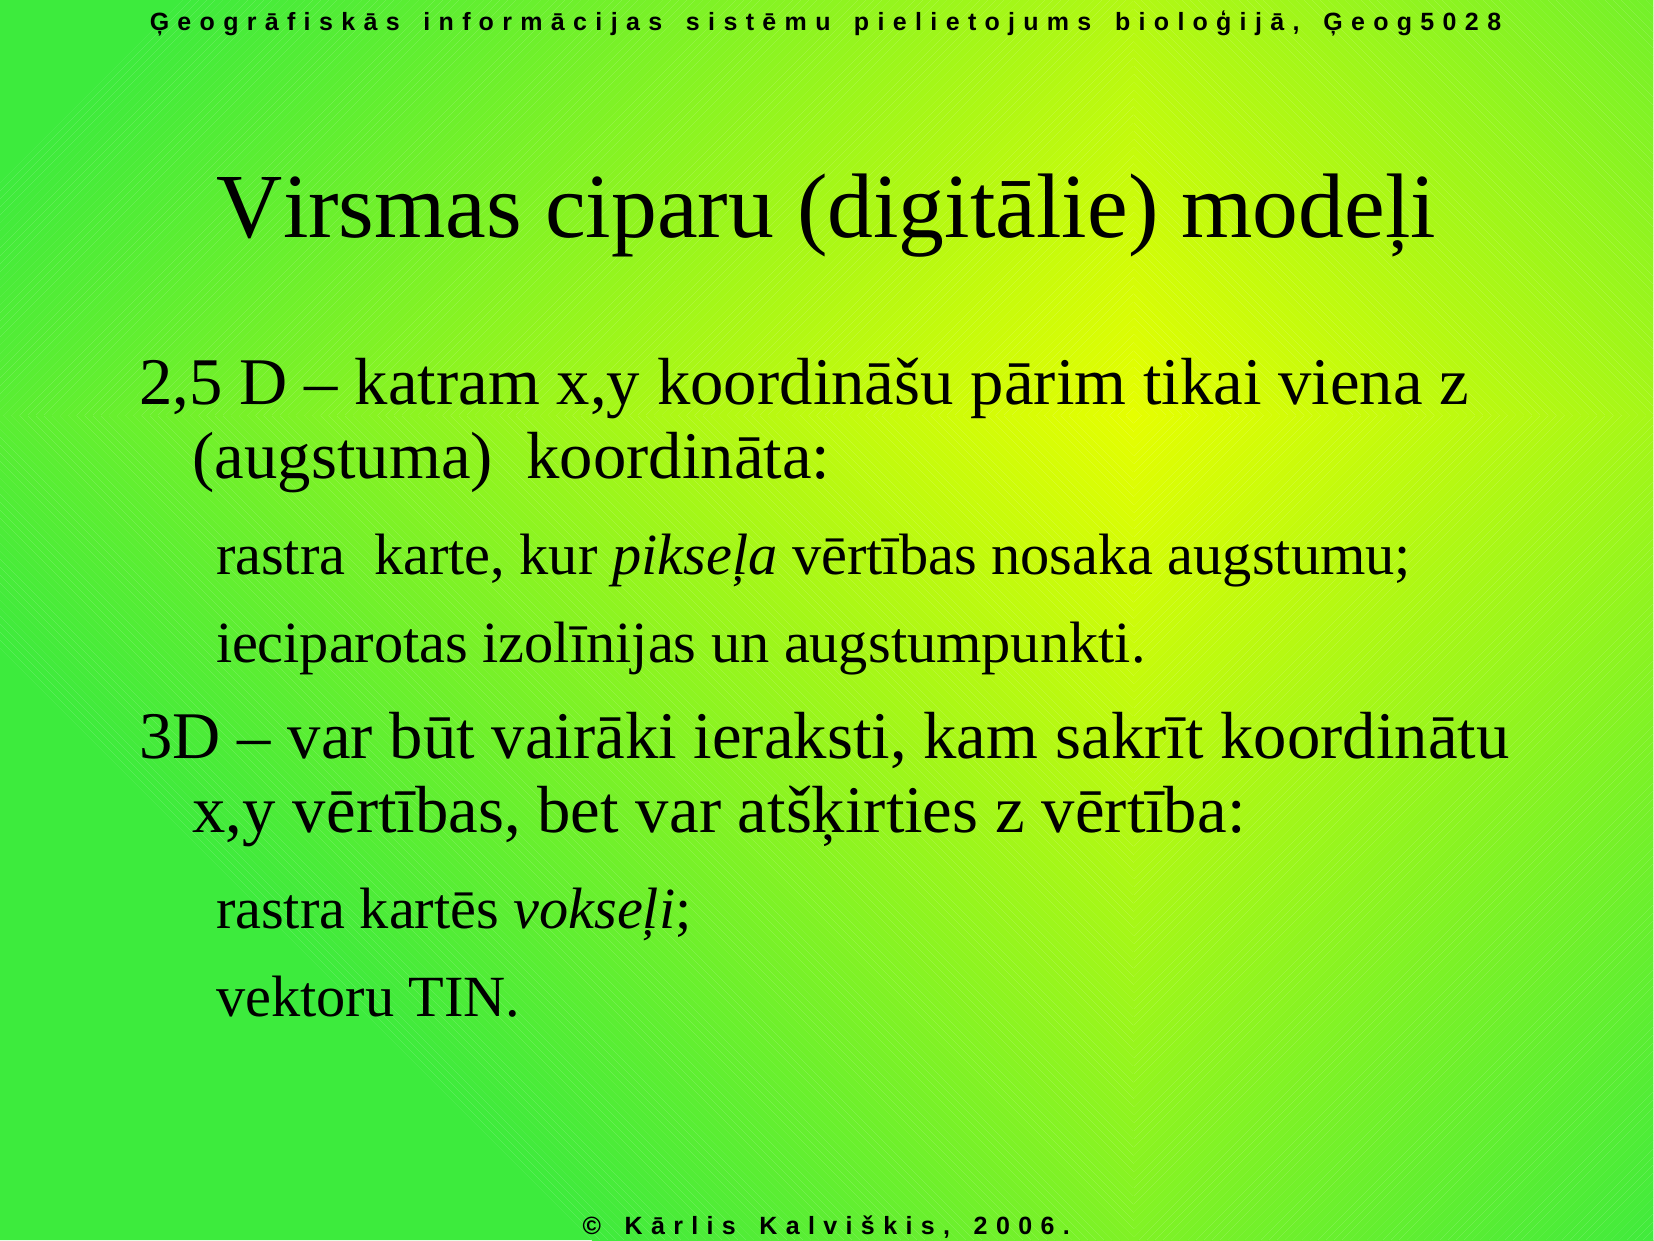

# Virsmas ciparu (digitālie) modeļi
2,5 D – katram x,y koordināšu pārim tikai viena z (augstuma) koordināta:
rastra karte, kur pikseļa vērtības nosaka augstumu;
ieciparotas izolīnijas un augstumpunkti.
3D – var būt vairāki ieraksti, kam sakrīt koordinātu x,y vērtības, bet var atšķirties z vērtība:
rastra kartēs vokseļi;
vektoru TIN.